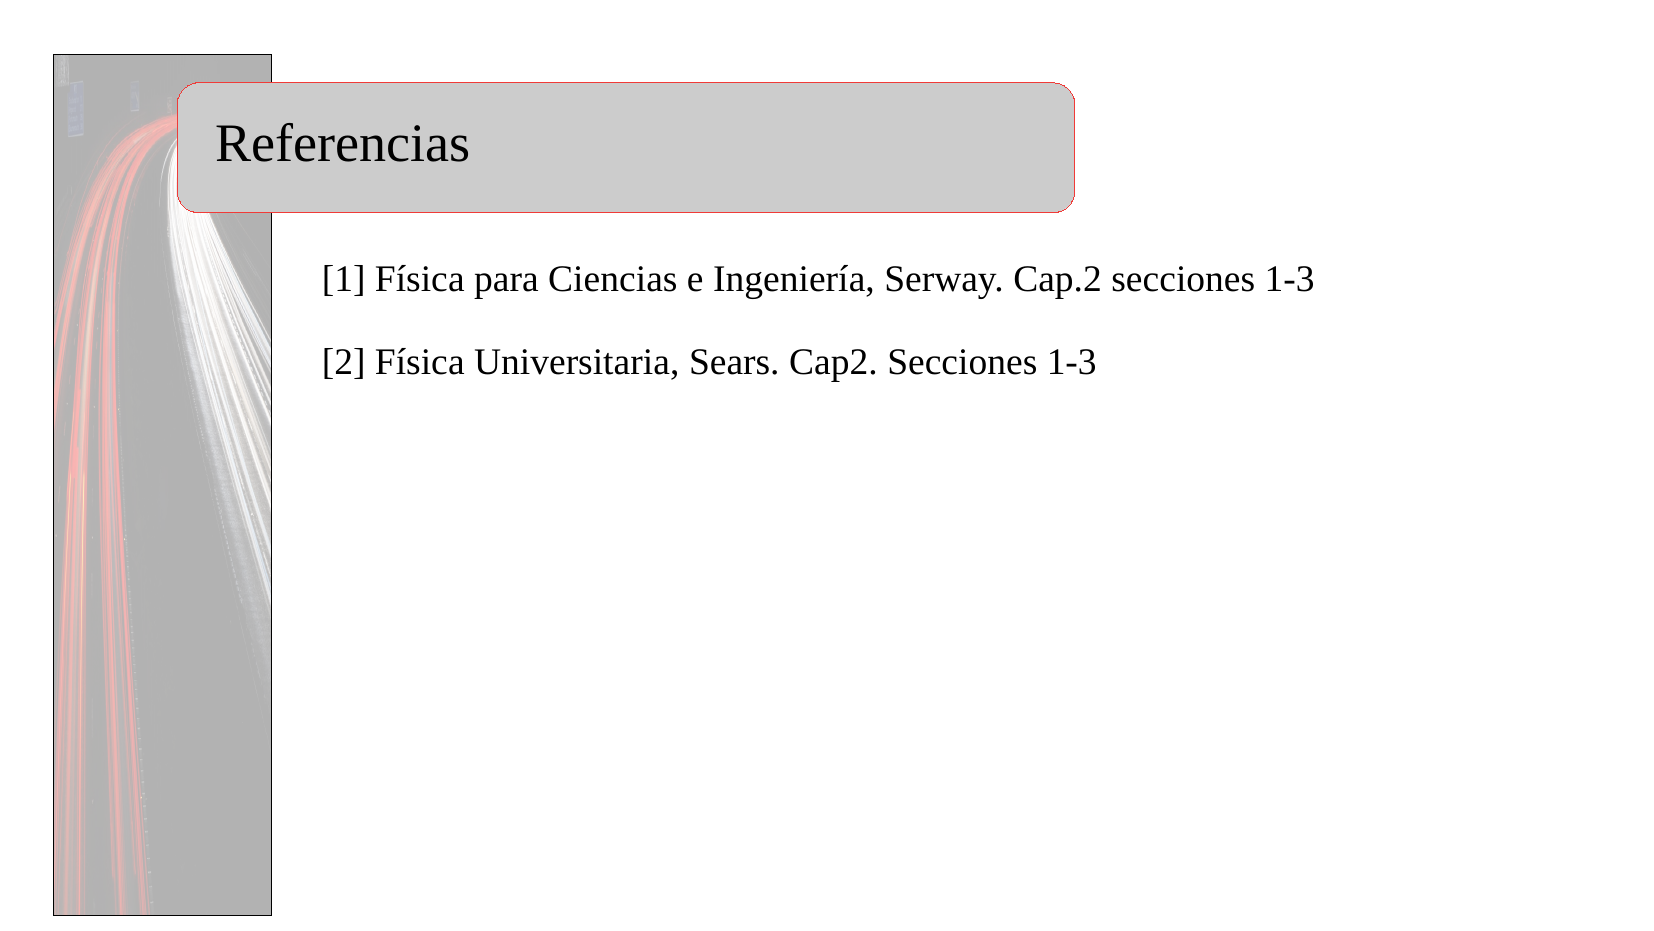

Referencias
[1] Física para Ciencias e Ingeniería, Serway. Cap.2 secciones 1-3
[2] Física Universitaria, Sears. Cap2. Secciones 1-3